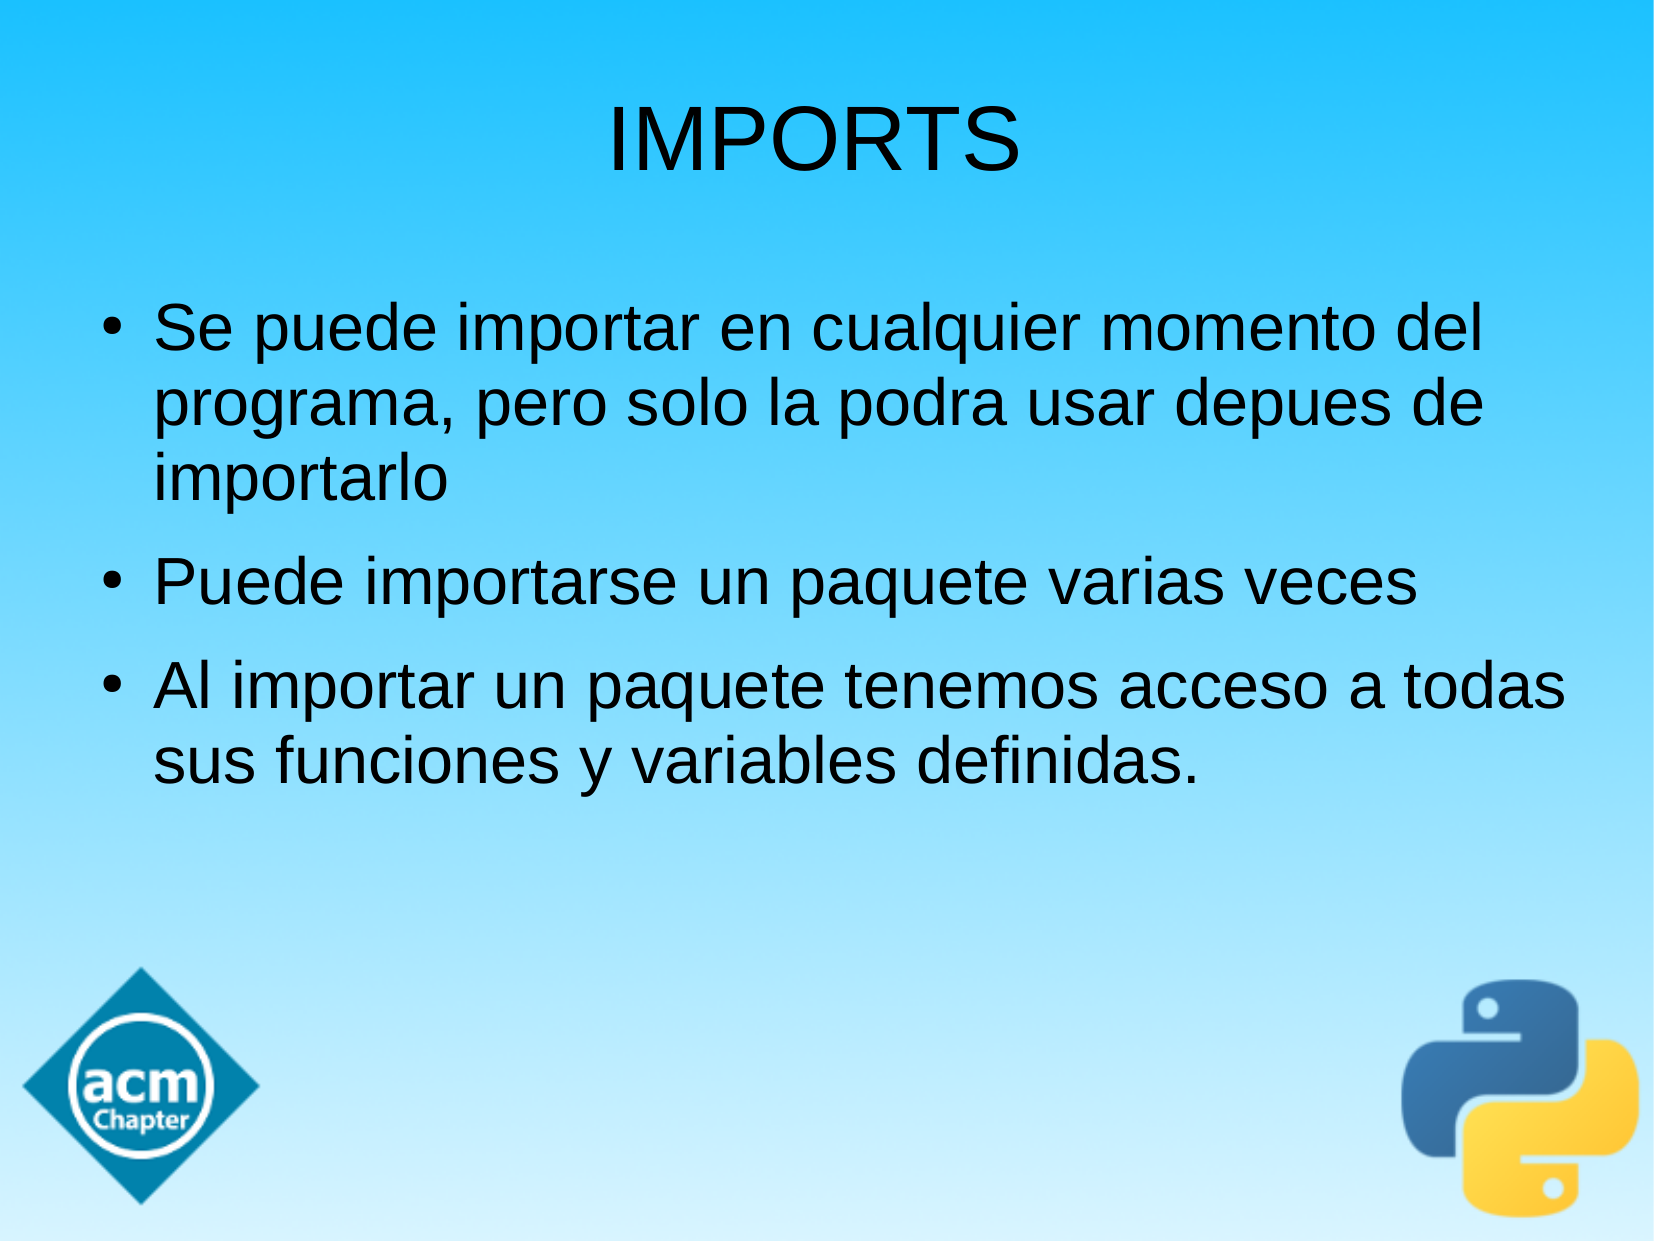

# IMPORTS
Se puede importar en cualquier momento del programa, pero solo la podra usar depues de importarlo
Puede importarse un paquete varias veces
Al importar un paquete tenemos acceso a todas sus funciones y variables definidas.